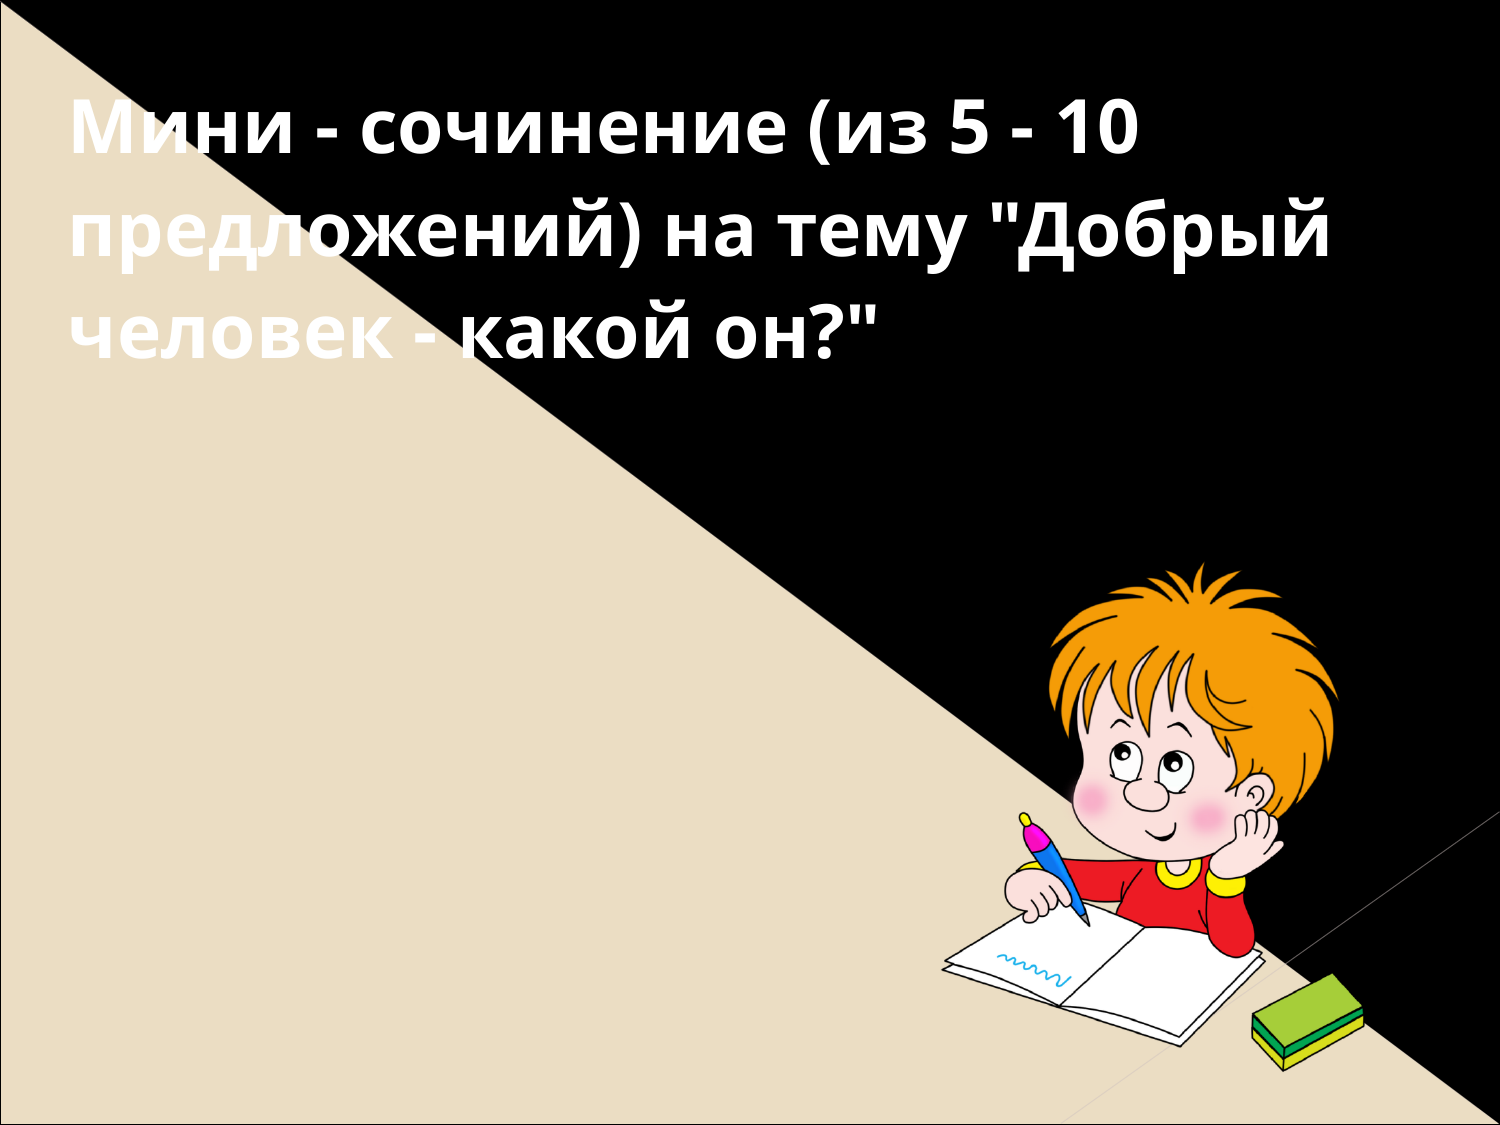

Мини - сочинение (из 5 - 10 предложений) на тему "Добрый человек - какой он?"